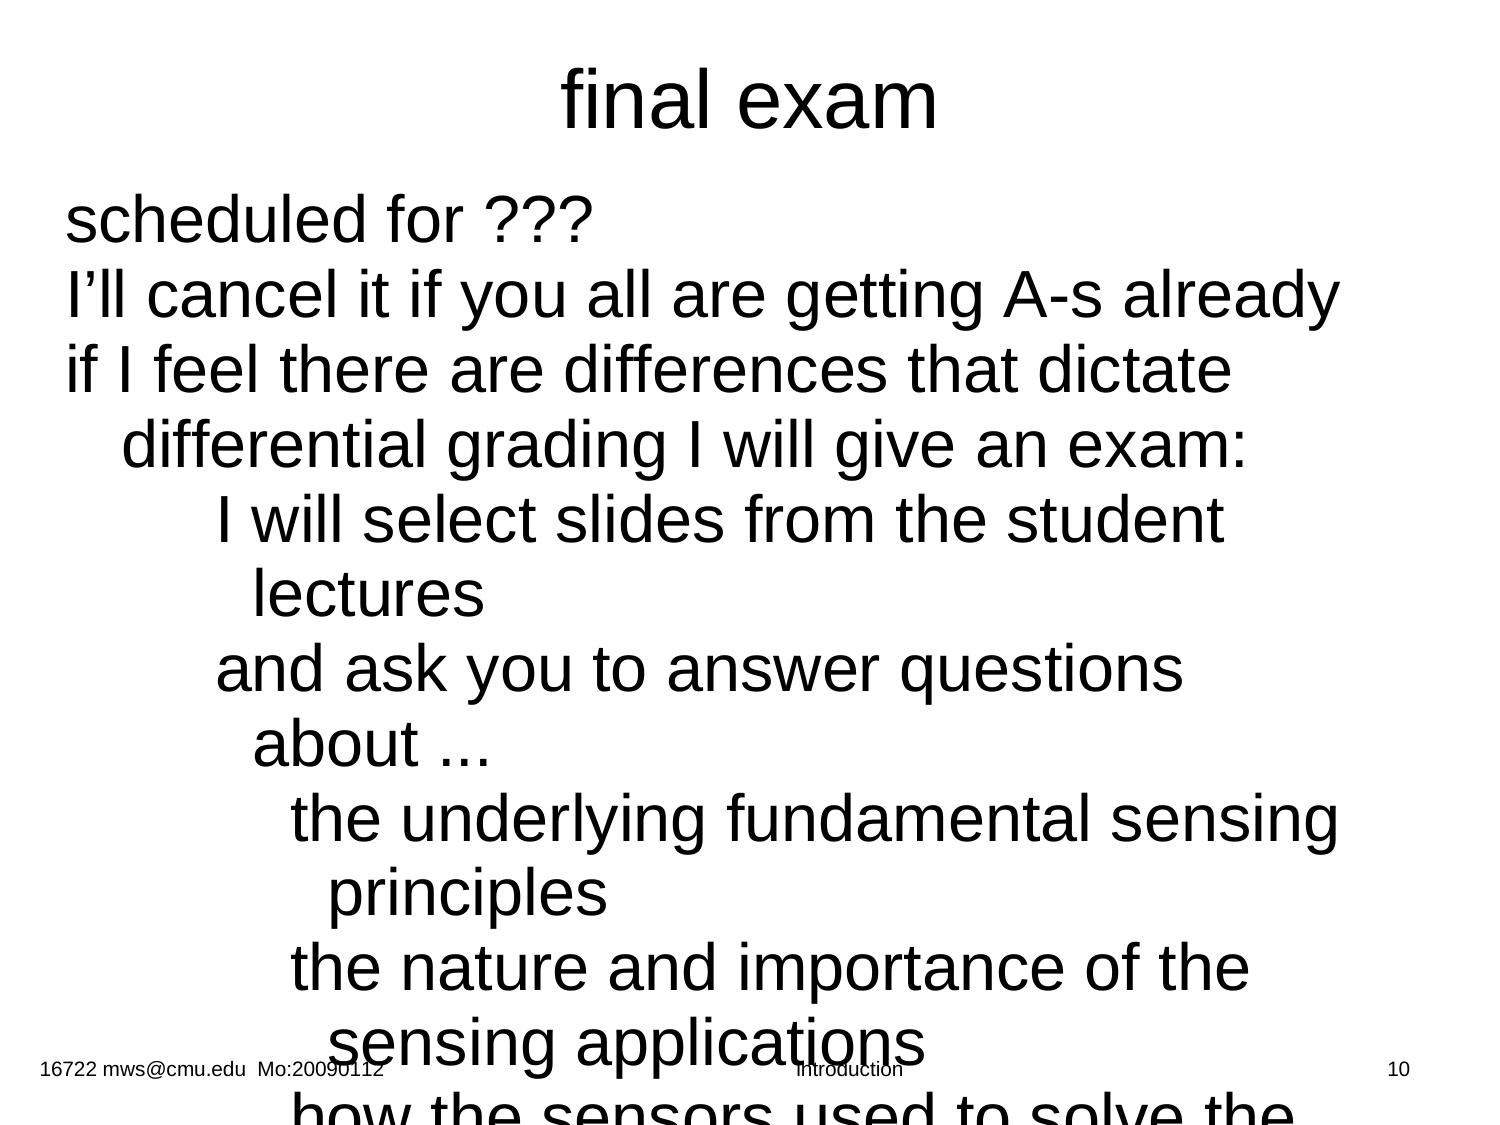

# final exam
scheduled for ???
I’ll cancel it if you all are getting A-s already
if I feel there are differences that dictate differential grading I will give an exam:
I will select slides from the student lectures
and ask you to answer questions about ...
the underlying fundamental sensing principles
the nature and importance of the sensing applications
how the sensors used to solve the problem actually work
is the solution good science & good engineering?
16722 mws@cmu.edu Mo:20090112
introduction
10